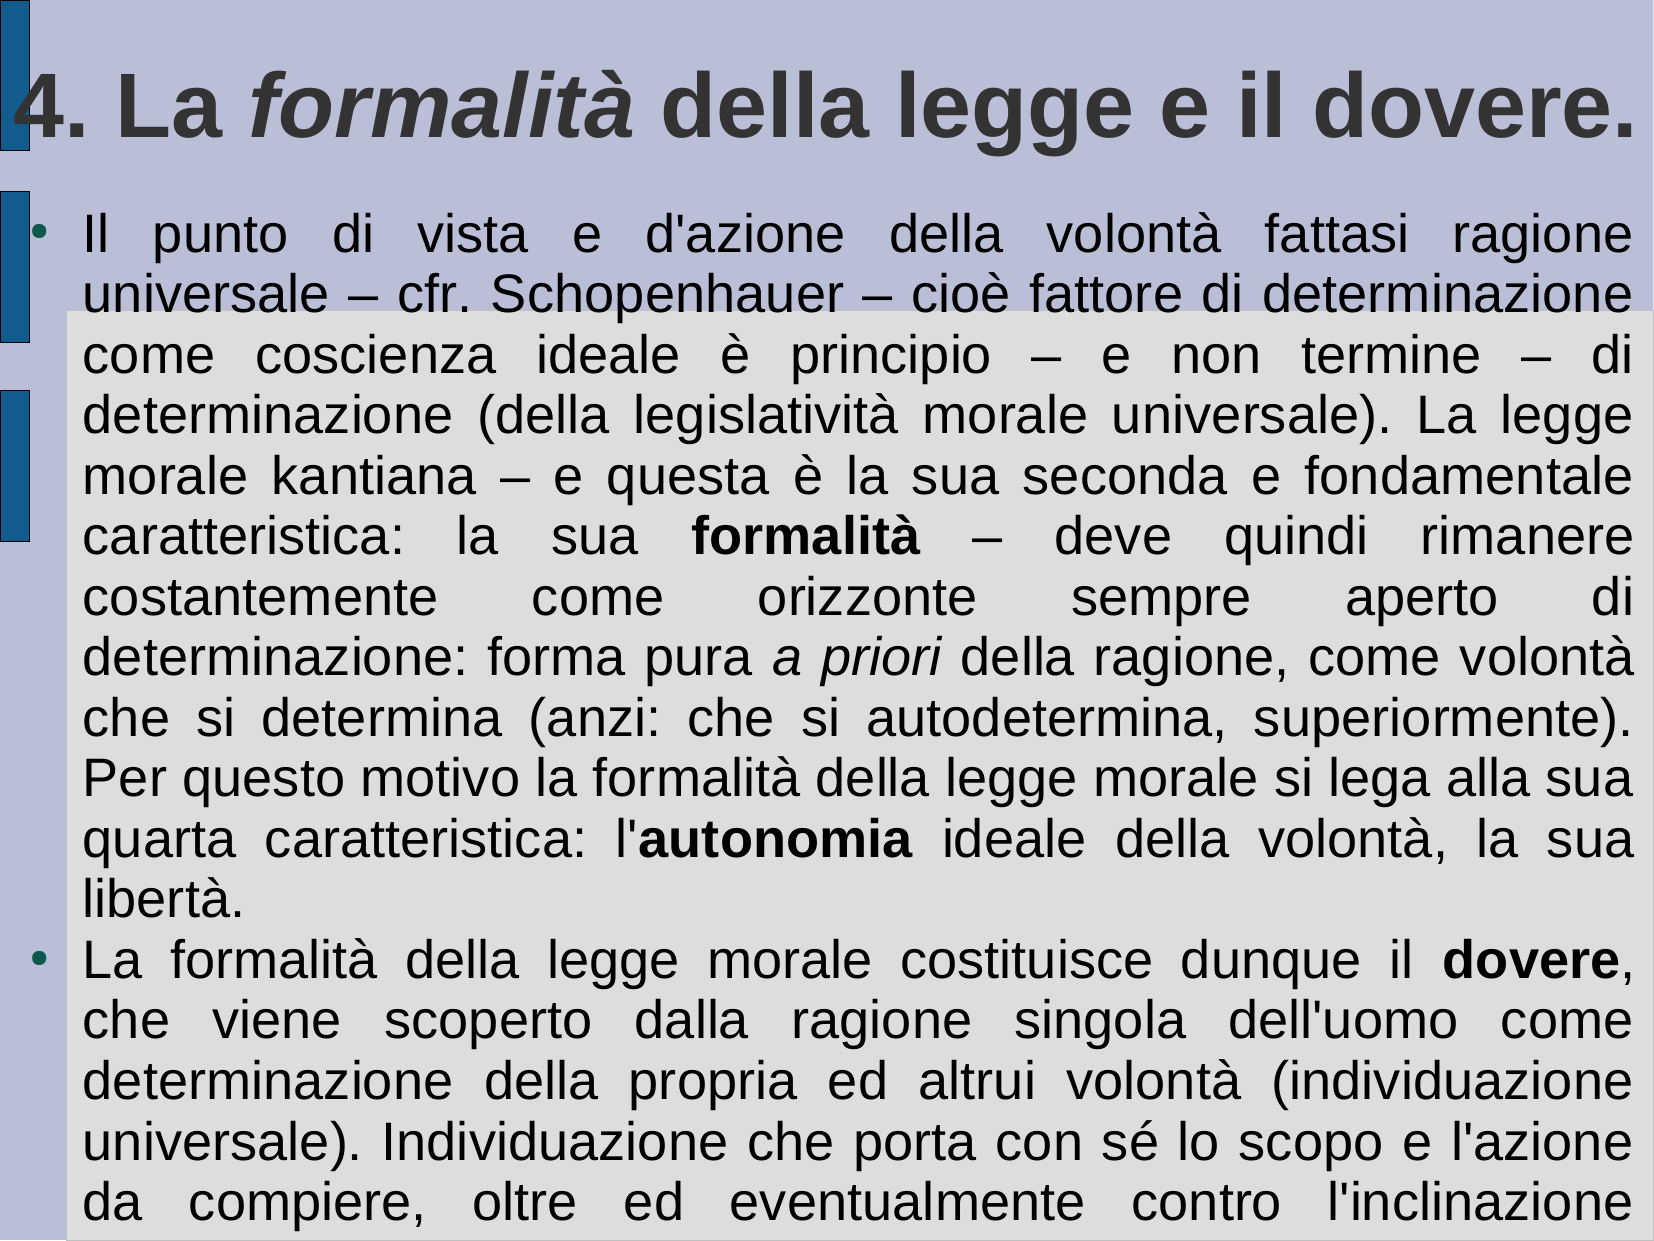

# 4. La formalità della legge e il dovere.
Il punto di vista e d'azione della volontà fattasi ragione universale – cfr. Schopenhauer – cioè fattore di determinazione come coscienza ideale è principio – e non termine – di determinazione (della legislatività morale universale). La legge morale kantiana – e questa è la sua seconda e fondamentale caratteristica: la sua formalità – deve quindi rimanere costantemente come orizzonte sempre aperto di determinazione: forma pura a priori della ragione, come volontà che si determina (anzi: che si autodetermina, superiormente). Per questo motivo la formalità della legge morale si lega alla sua quarta caratteristica: l'autonomia ideale della volontà, la sua libertà.
La formalità della legge morale costituisce dunque il dovere, che viene scoperto dalla ragione singola dell'uomo come determinazione della propria ed altrui volontà (individuazione universale). Individuazione che porta con sé lo scopo e l'azione da compiere, oltre ed eventualmente contro l'inclinazione sensibile (legata al desiderio, al bisogno o alla necessità istintuale).